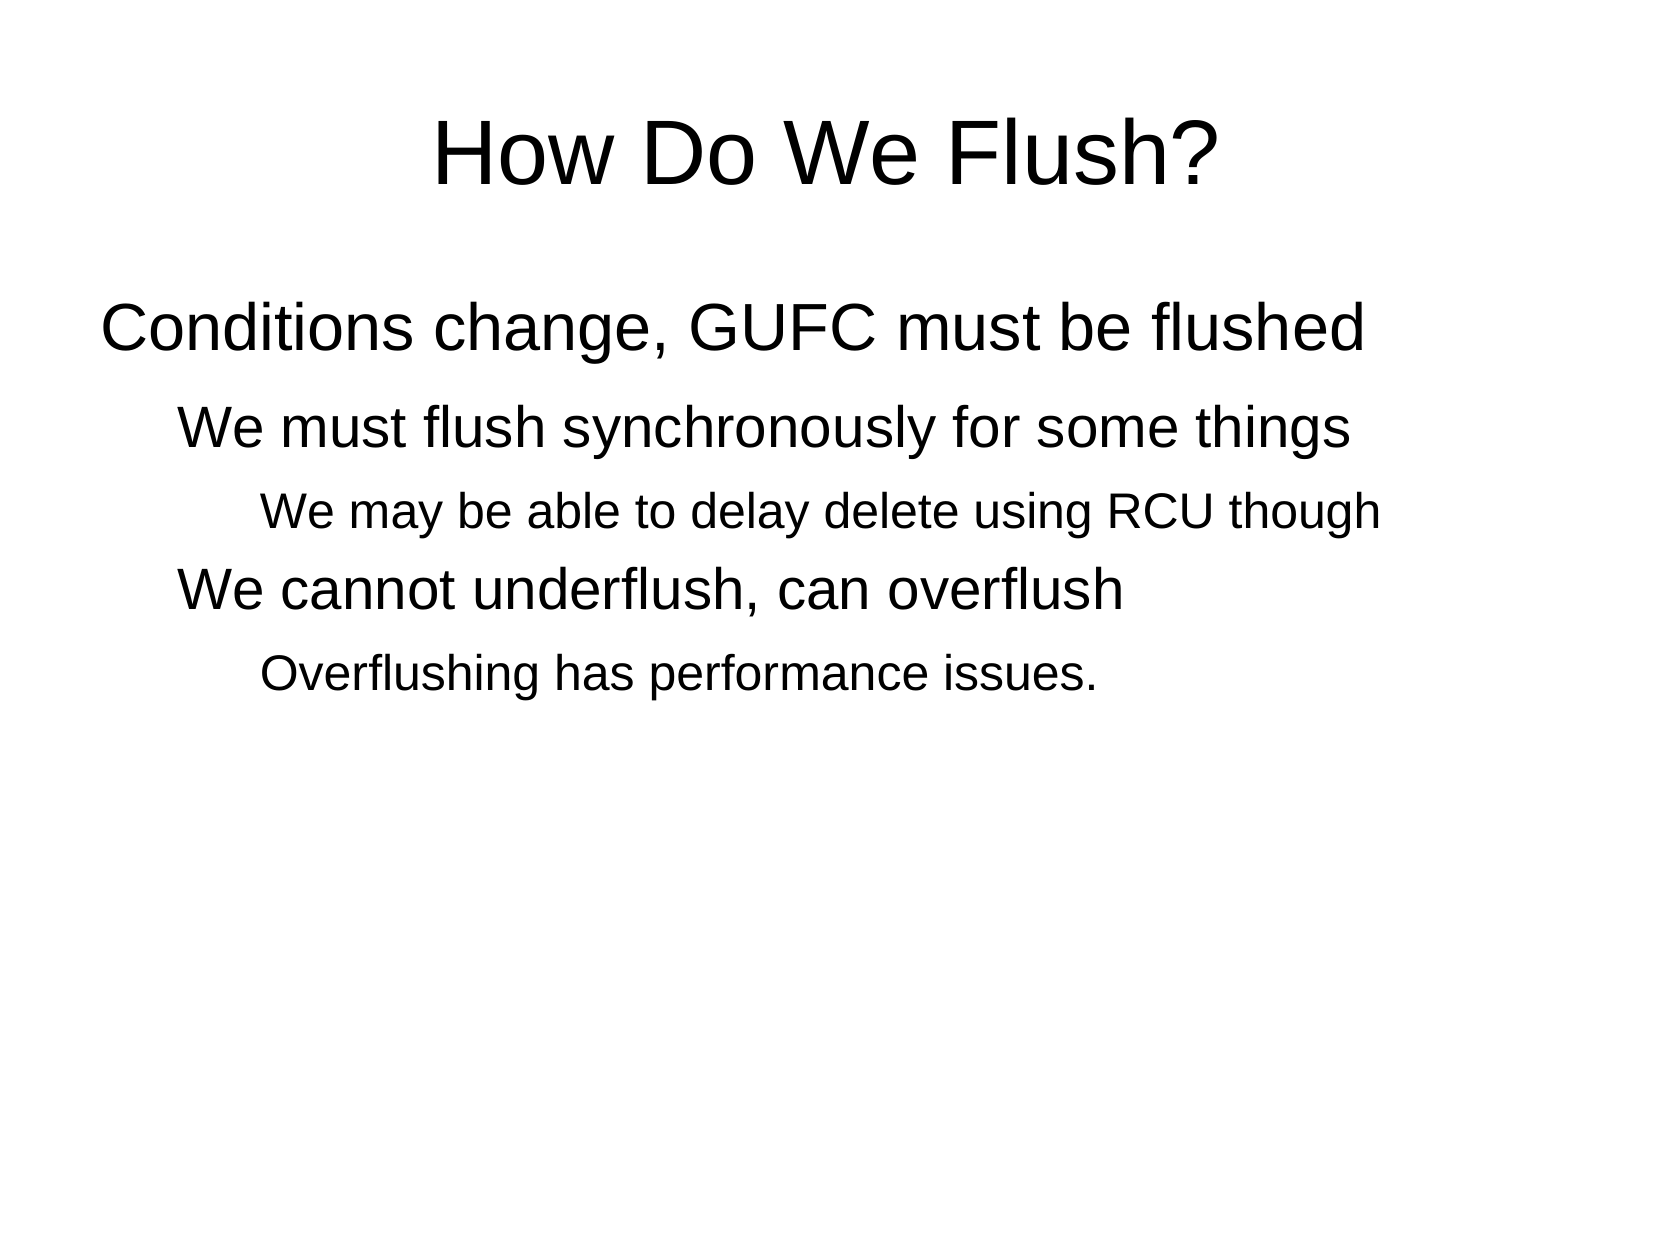

# How Do We Flush?
Conditions change, GUFC must be flushed
We must flush synchronously for some things
We may be able to delay delete using RCU though
We cannot underflush, can overflush
Overflushing has performance issues.